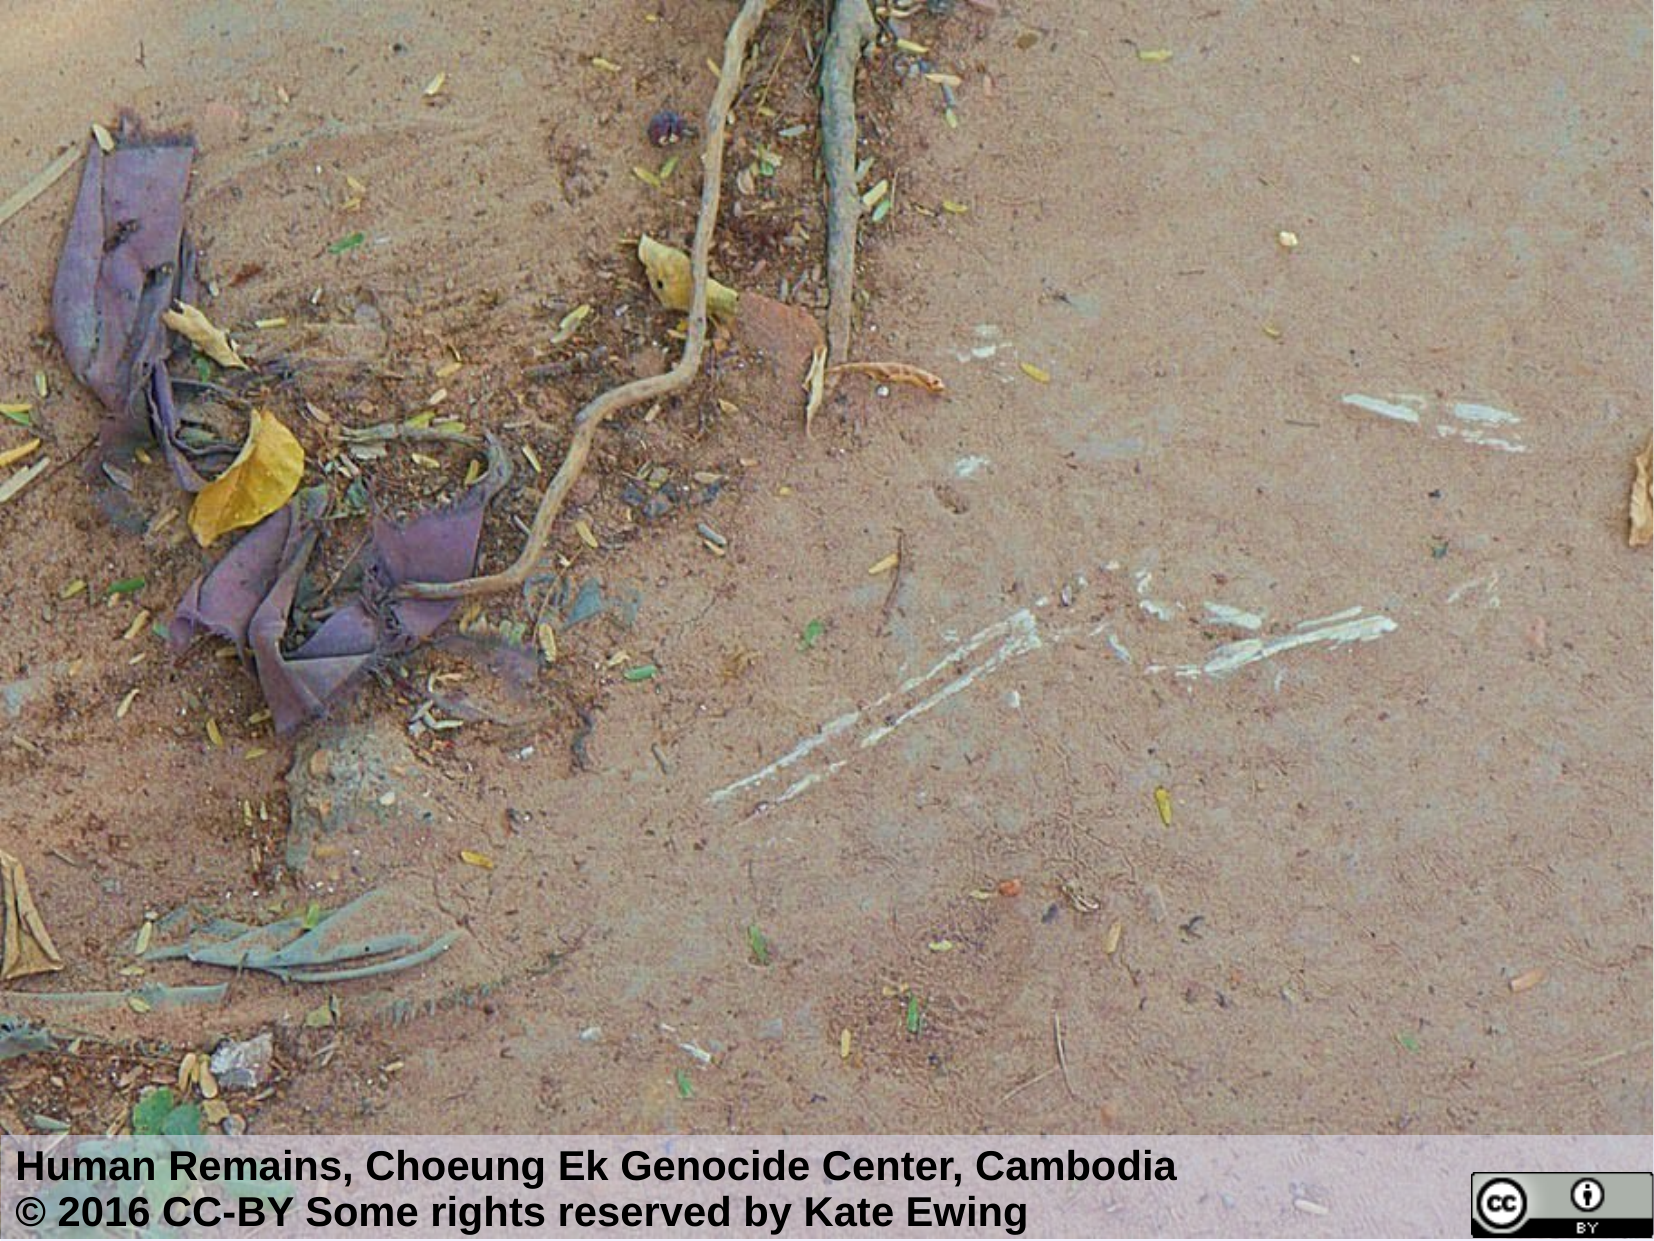

Human Remains, Choeung Ek Genocide Center, Cambodia
© 2016 CC-BY Some rights reserved by Kate Ewing